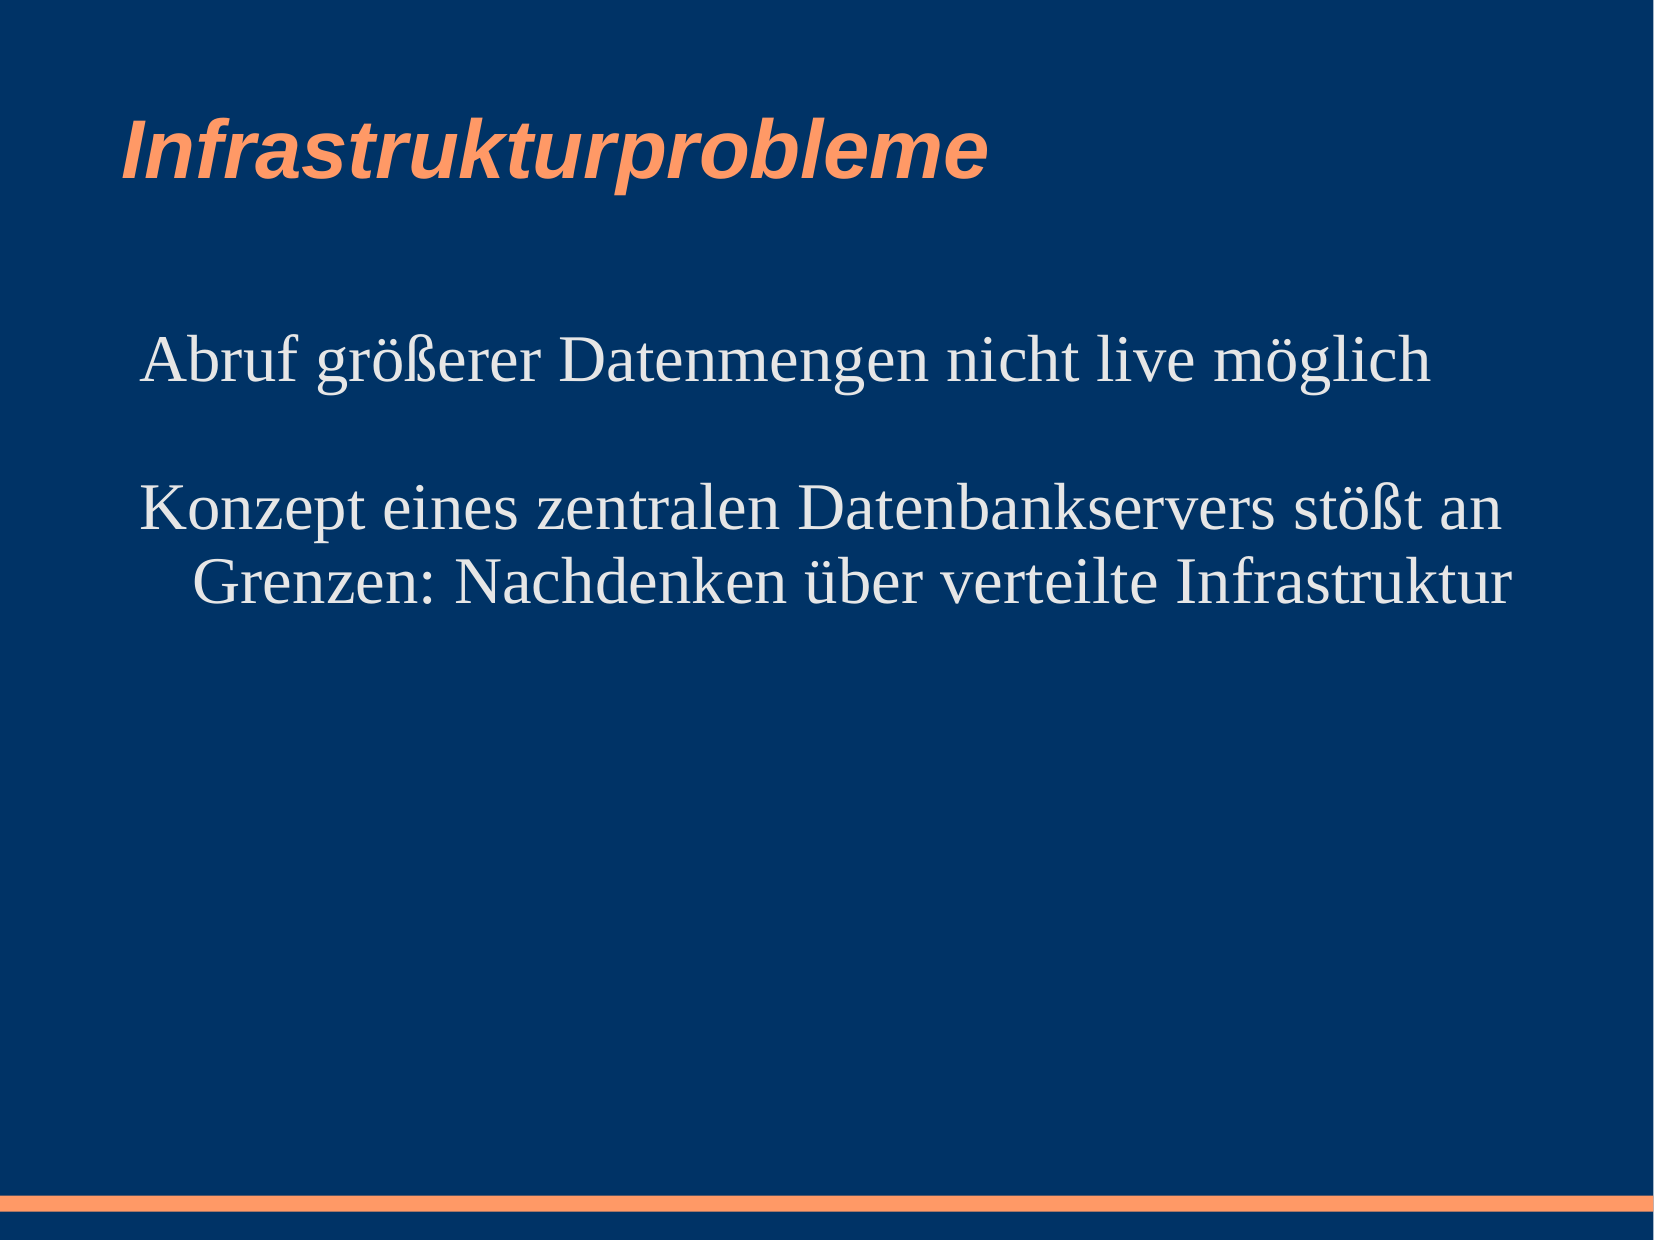

# Infrastrukturprobleme
Abruf größerer Datenmengen nicht live möglich
Konzept eines zentralen Datenbankservers stößt an Grenzen: Nachdenken über verteilte Infrastruktur